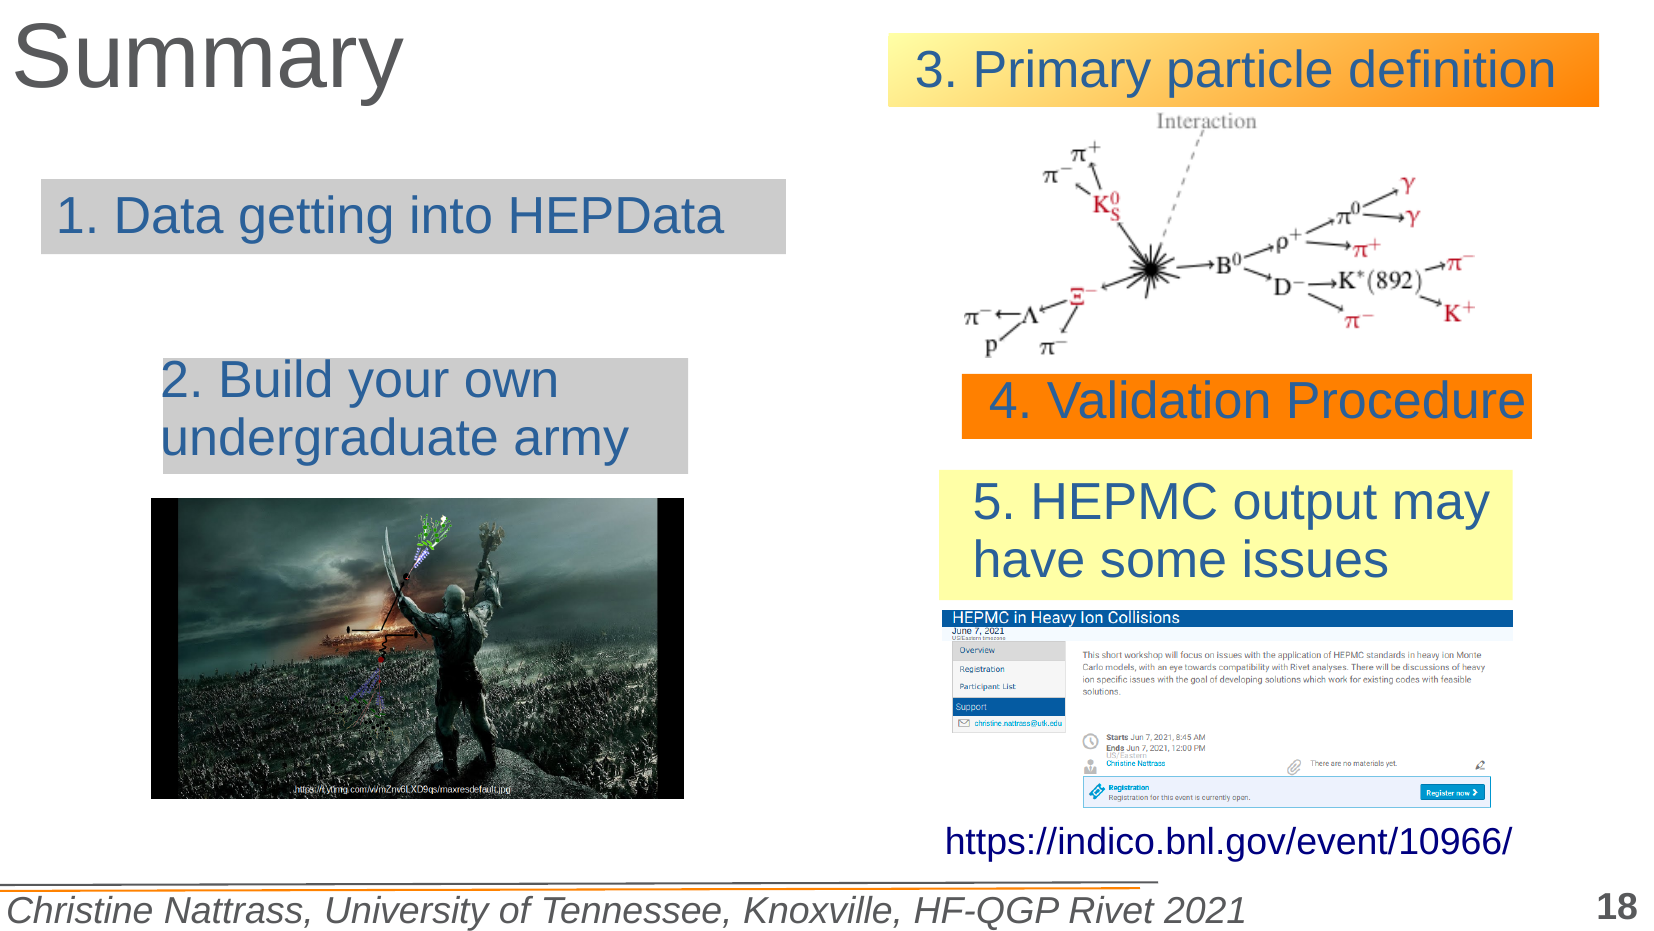

# Summary
3. Primary particle definition
1. Data getting into HEPData
2. Build your own undergraduate army
4. Validation Procedure
5. HEPMC output may have some issues
https://indico.bnl.gov/event/10966/